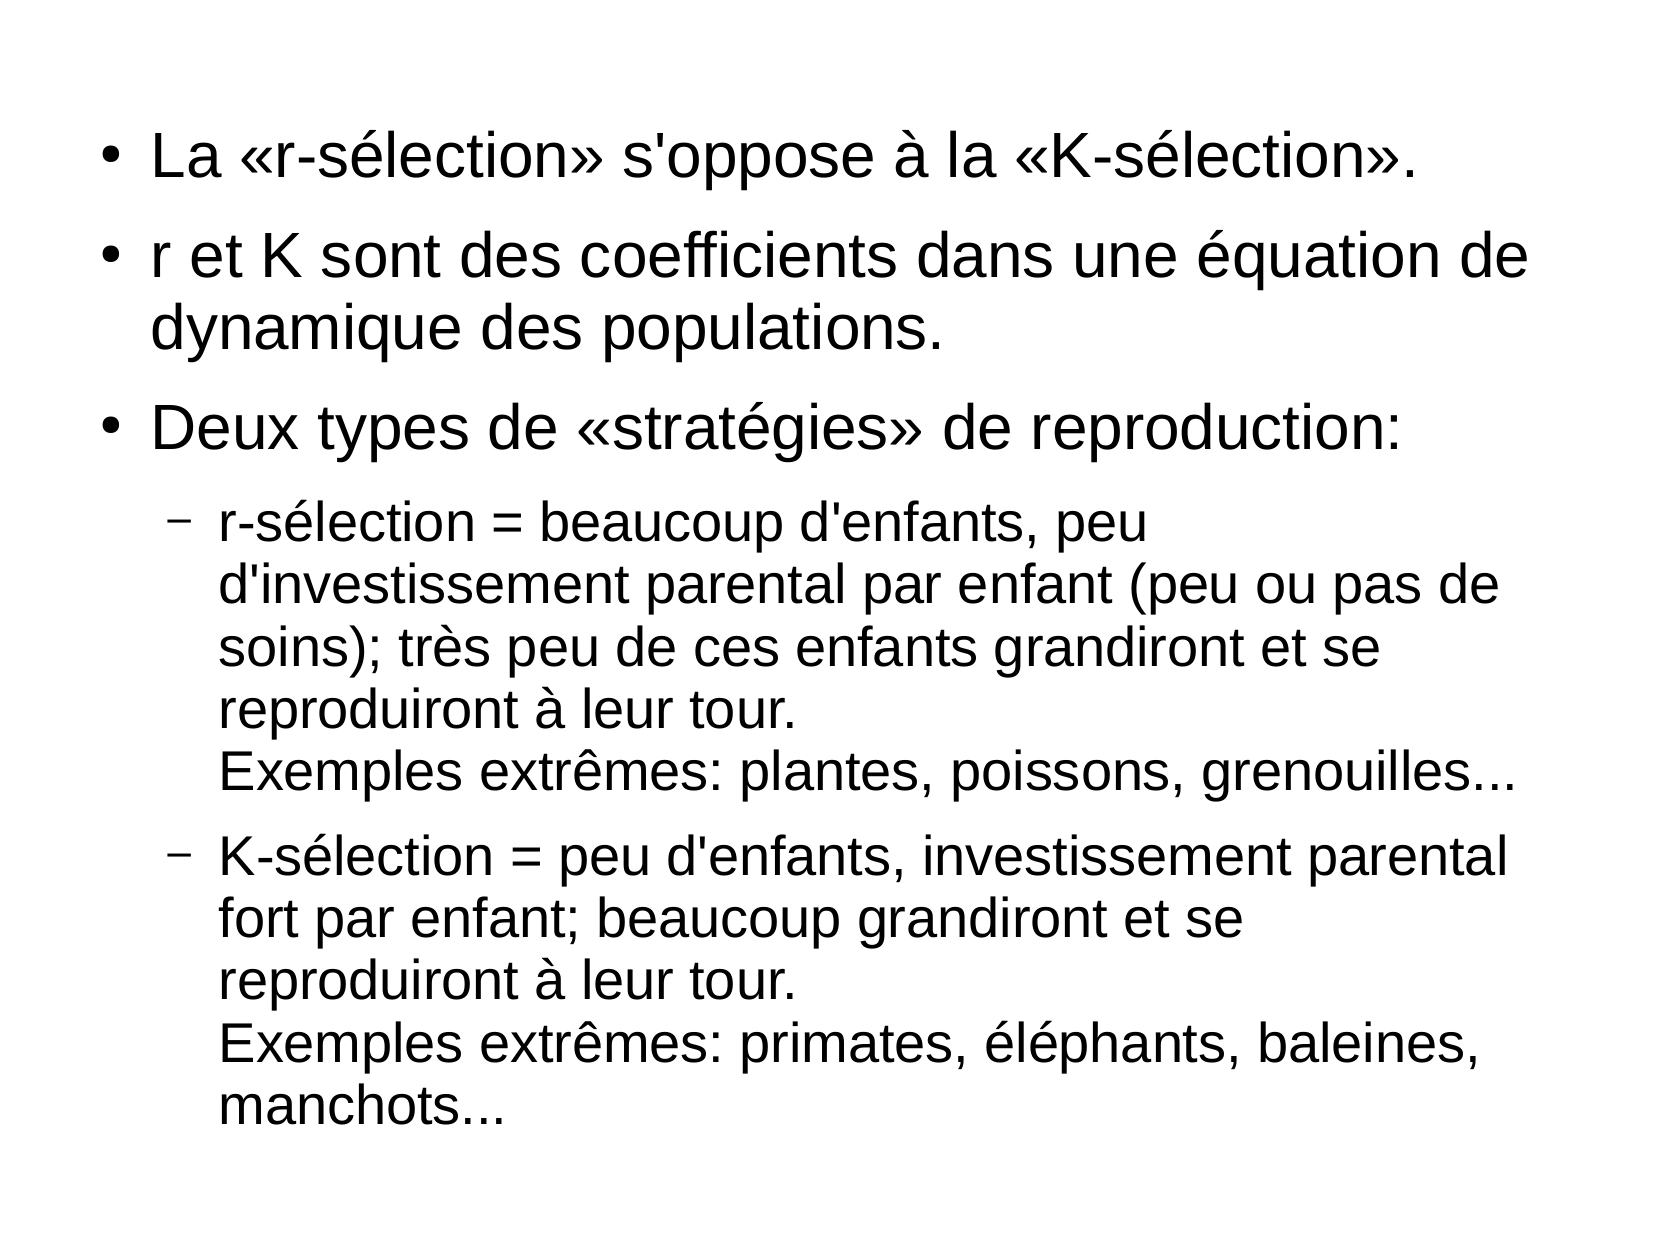

# La «r-sélection» s'oppose à la «K-sélection».
r et K sont des coefficients dans une équation de dynamique des populations.
Deux types de «stratégies» de reproduction:
r-sélection = beaucoup d'enfants, peu d'investissement parental par enfant (peu ou pas de soins); très peu de ces enfants grandiront et se reproduiront à leur tour.
Exemples extrêmes: plantes, poissons, grenouilles...
K-sélection = peu d'enfants, investissement parental fort par enfant; beaucoup grandiront et se reproduiront à leur tour.
Exemples extrêmes: primates, éléphants, baleines, manchots...